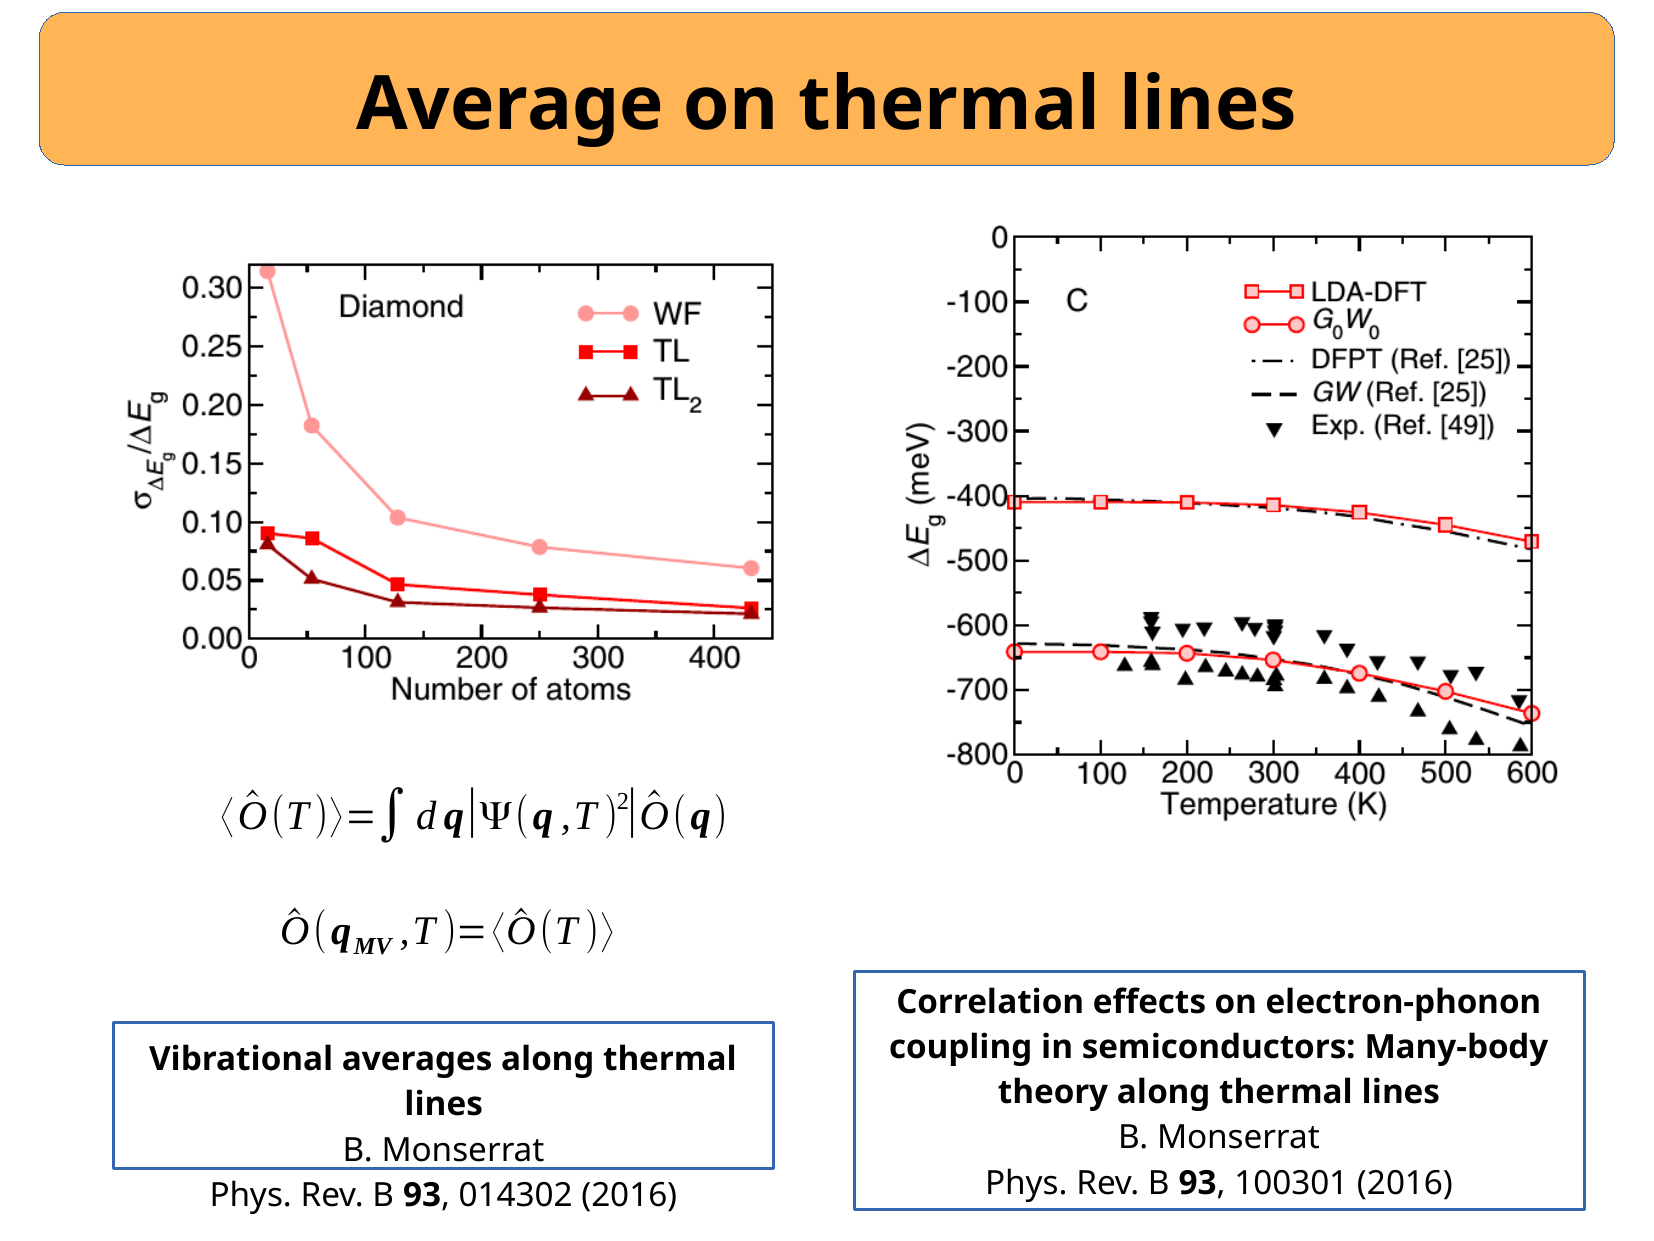

# Average on thermal lines
Correlation effects on electron-phonon coupling in semiconductors: Many-body theory along thermal lines
B. Monserrat
Phys. Rev. B 93, 100301 (2016)
Vibrational averages along thermal lines
B. Monserrat
Phys. Rev. B 93, 014302 (2016)